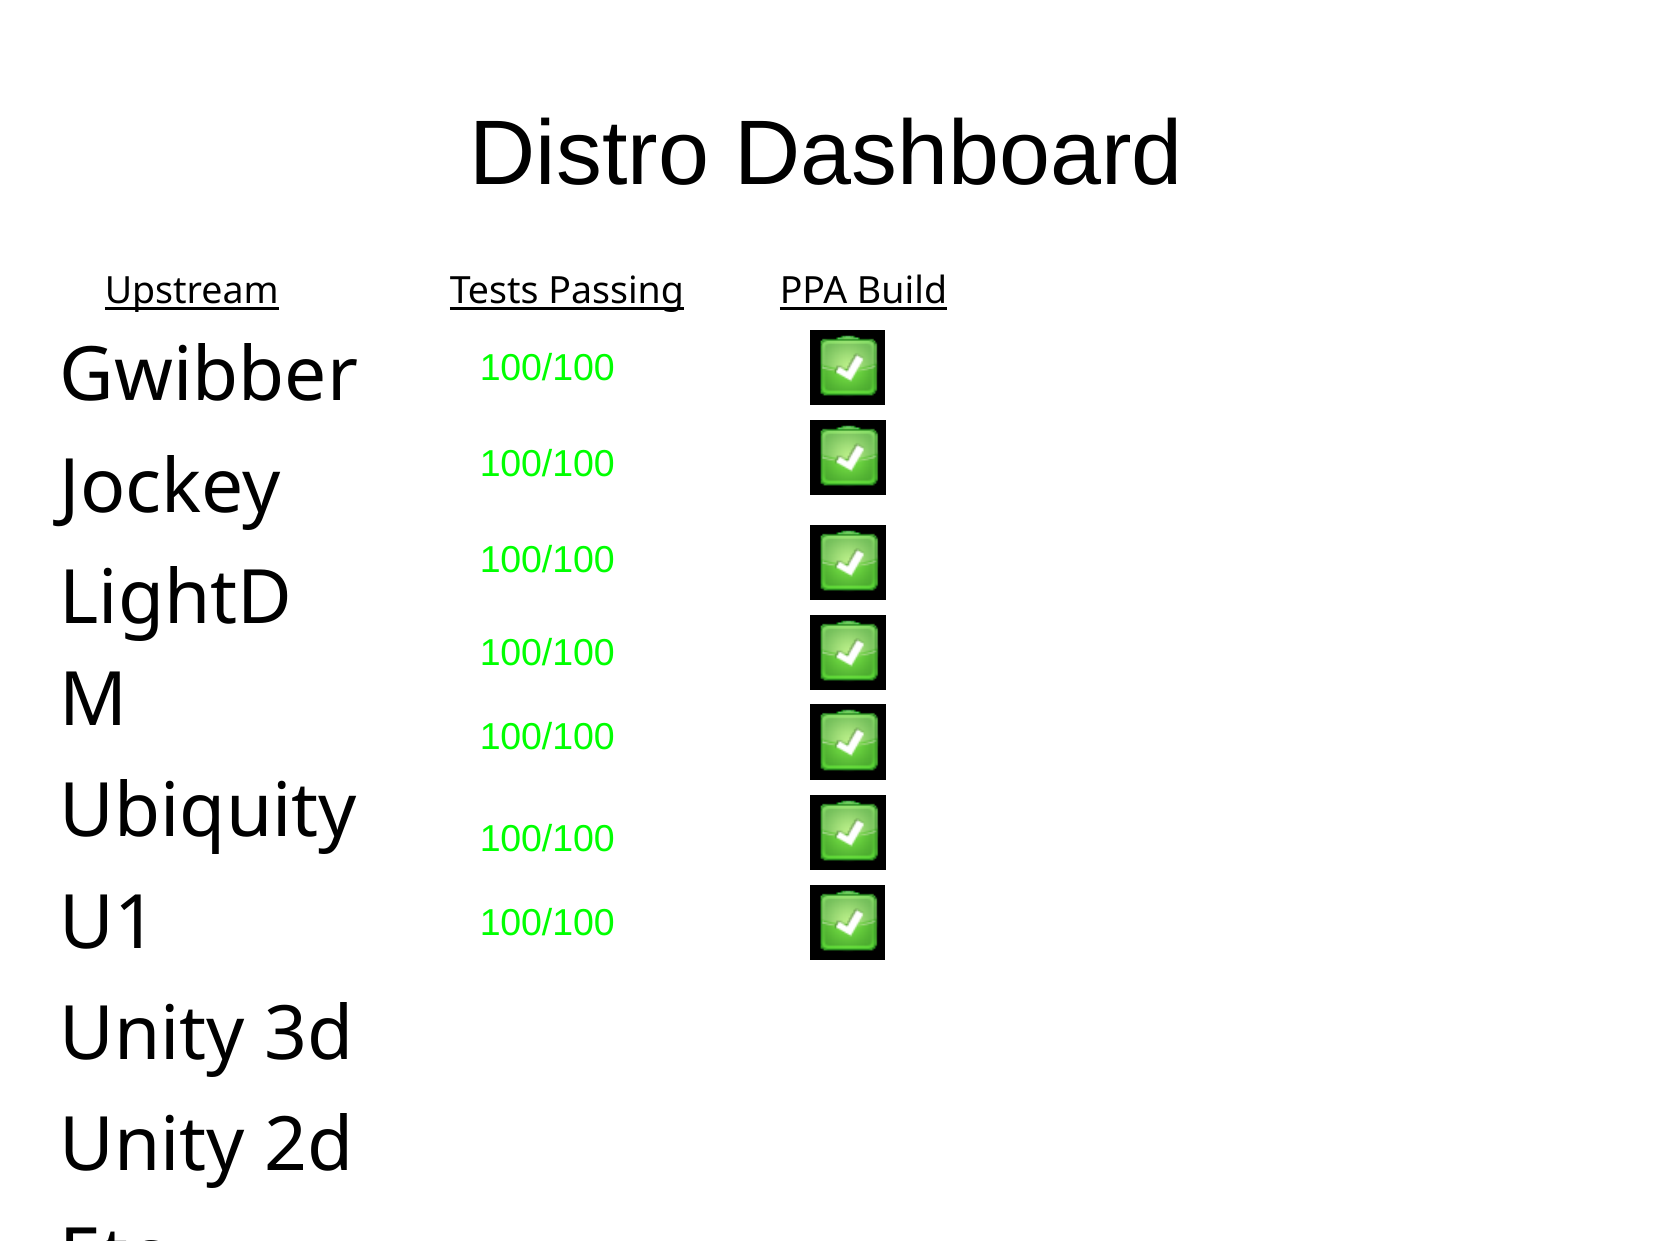

# Distro Dashboard
Upstream
Tests Passing
PPA Build
Gwibber
Jockey
LightDM
Ubiquity
U1
Unity 3d
Unity 2d
Etc...
100/100
100/100
100/100
100/100
100/100
100/100
100/100